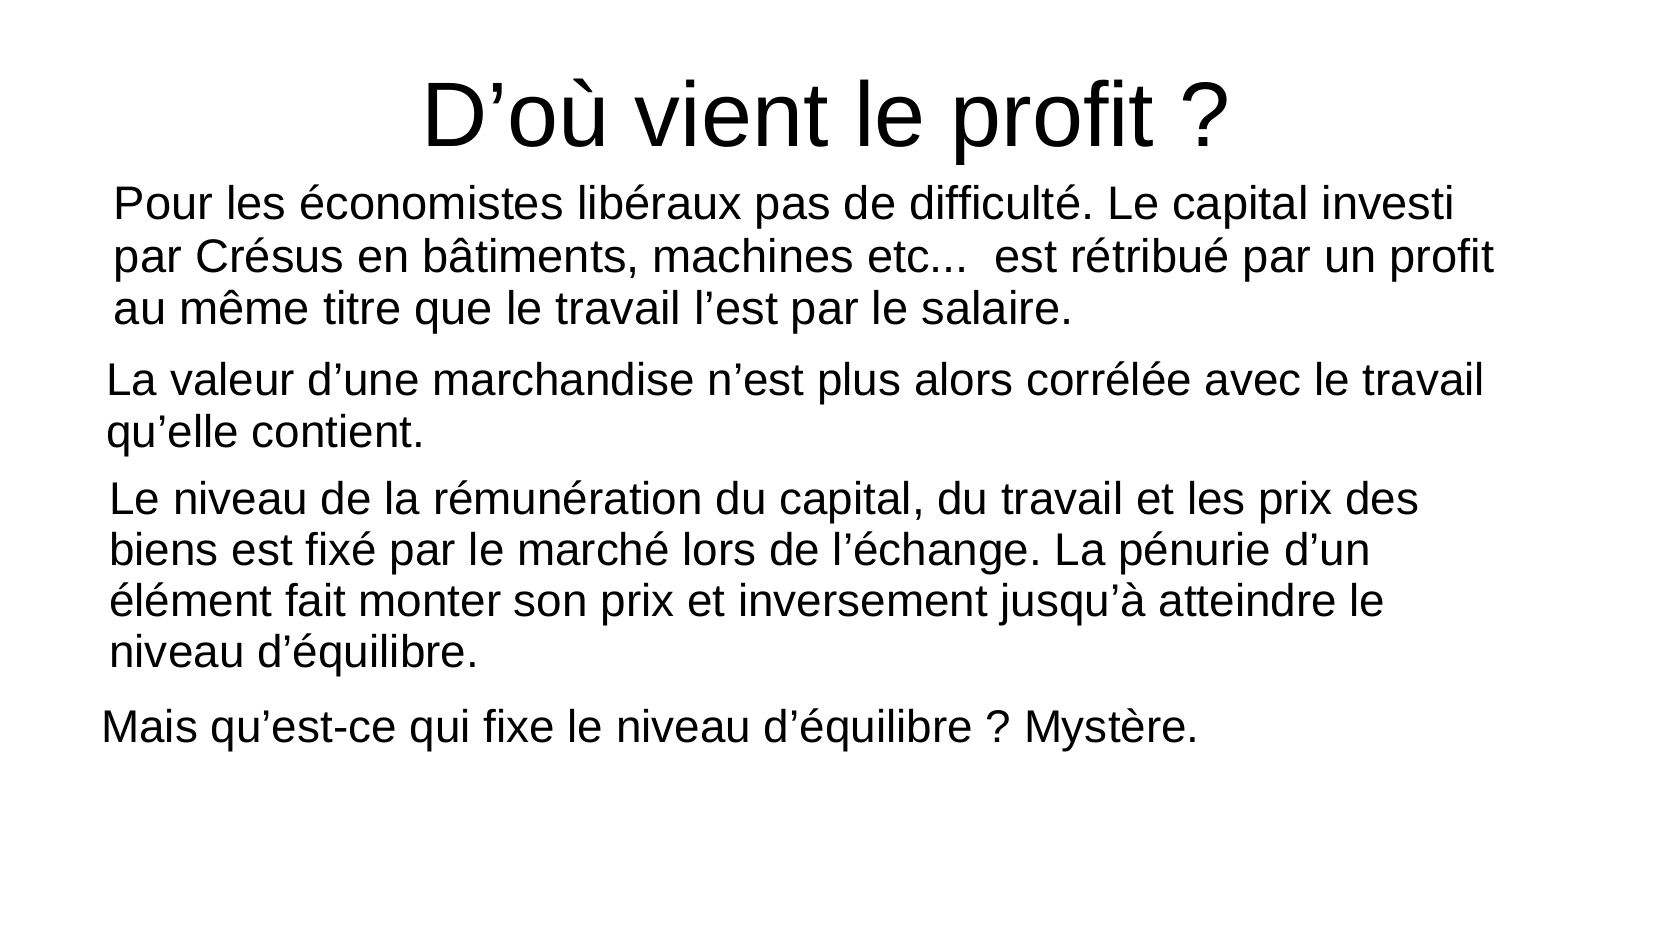

# D’où vient le profit ?
Pour les économistes libéraux pas de difficulté. Le capital investi par Crésus en bâtiments, machines etc... est rétribué par un profit au même titre que le travail l’est par le salaire.
La valeur d’une marchandise n’est plus alors corrélée avec le travail qu’elle contient.
Le niveau de la rémunération du capital, du travail et les prix des biens est fixé par le marché lors de l’échange. La pénurie d’un élément fait monter son prix et inversement jusqu’à atteindre le niveau d’équilibre.
Mais qu’est-ce qui fixe le niveau d’équilibre ? Mystère.